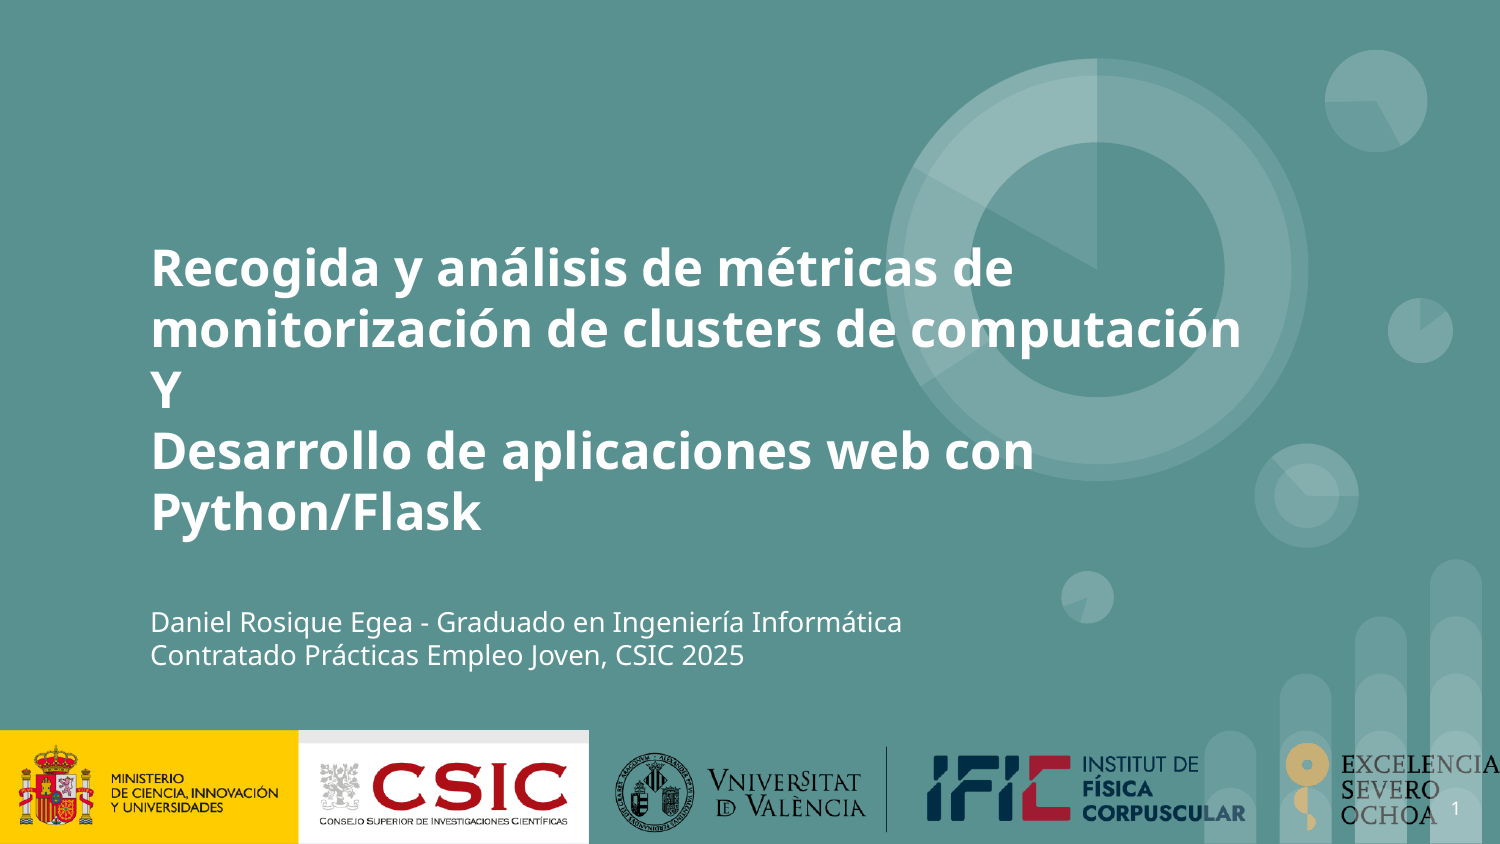

# Recogida y análisis de métricas de monitorización de clusters de computación Y Desarrollo de aplicaciones web con Python/Flask
Daniel Rosique Egea - Graduado en Ingeniería Informática
Contratado Prácticas Empleo Joven, CSIC 2025